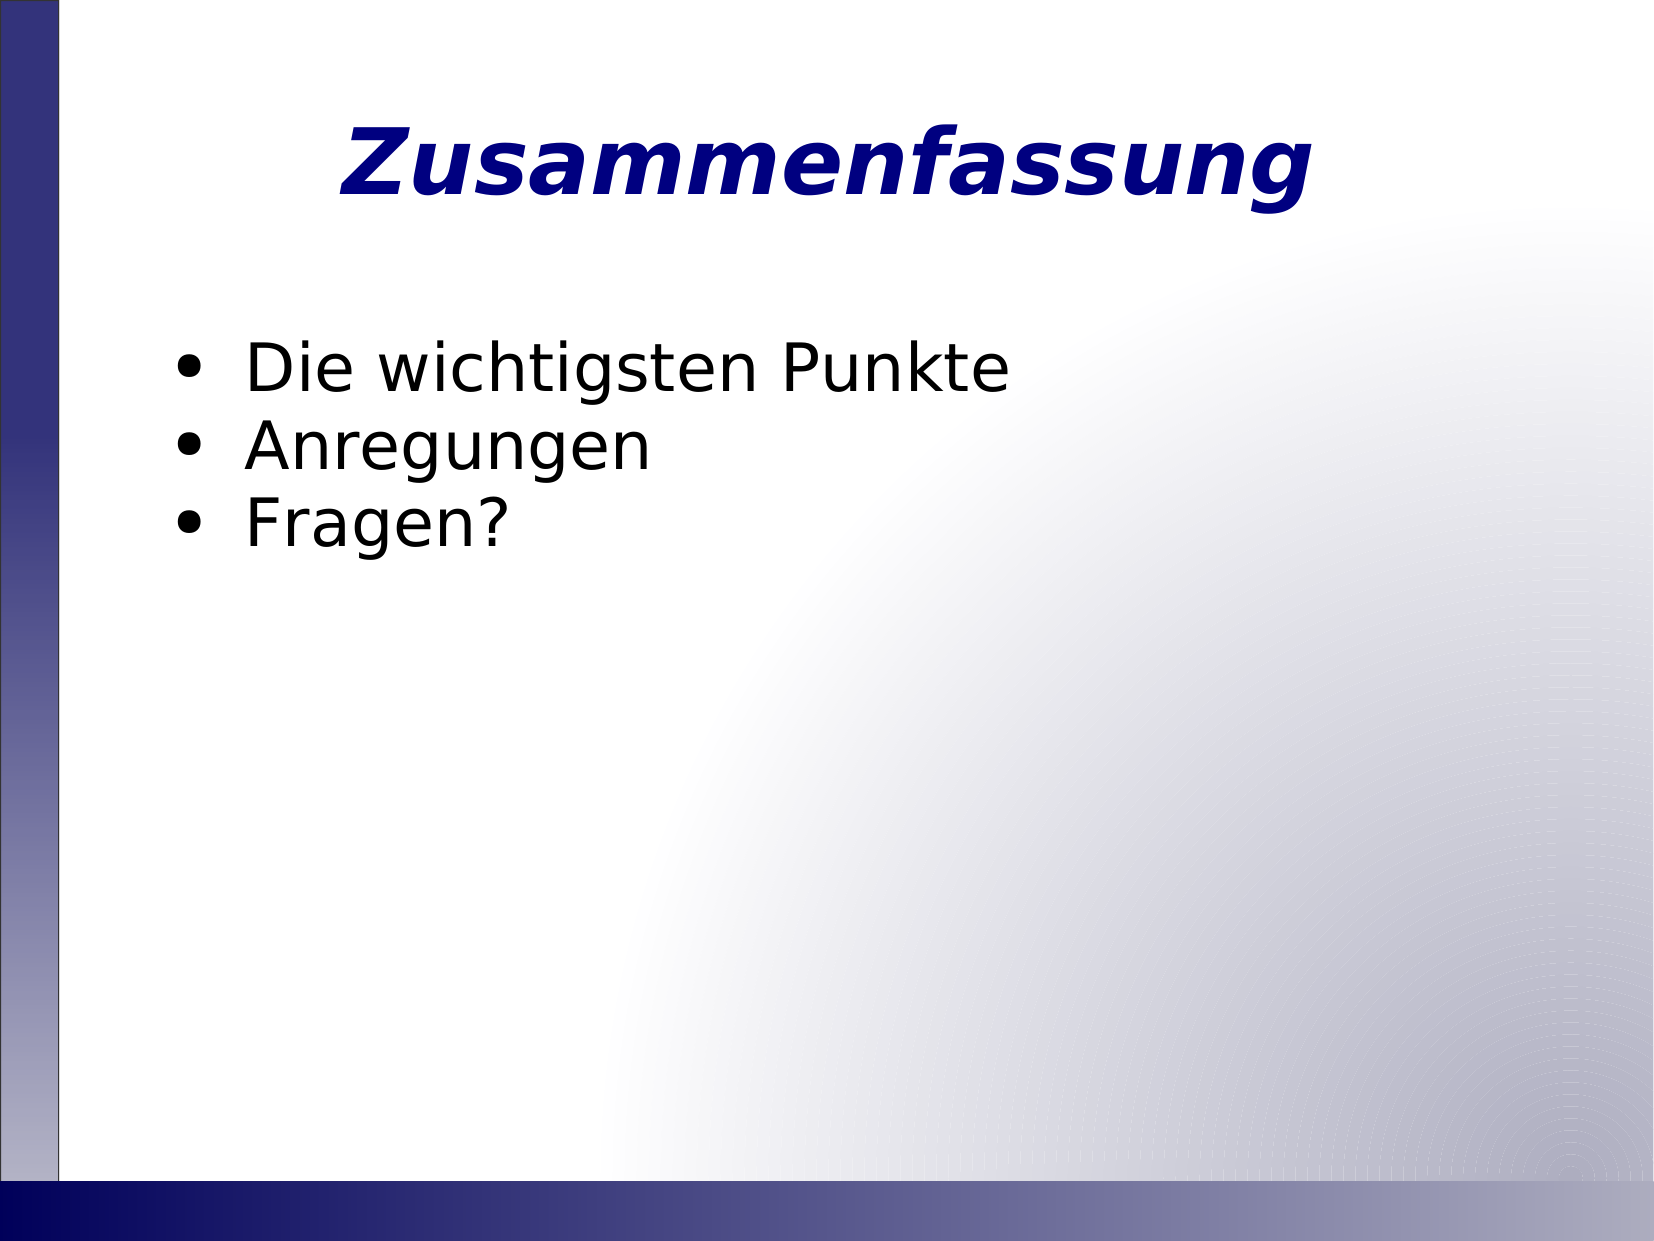

# Zusammenfassung
Die wichtigsten Punkte
Anregungen
Fragen?